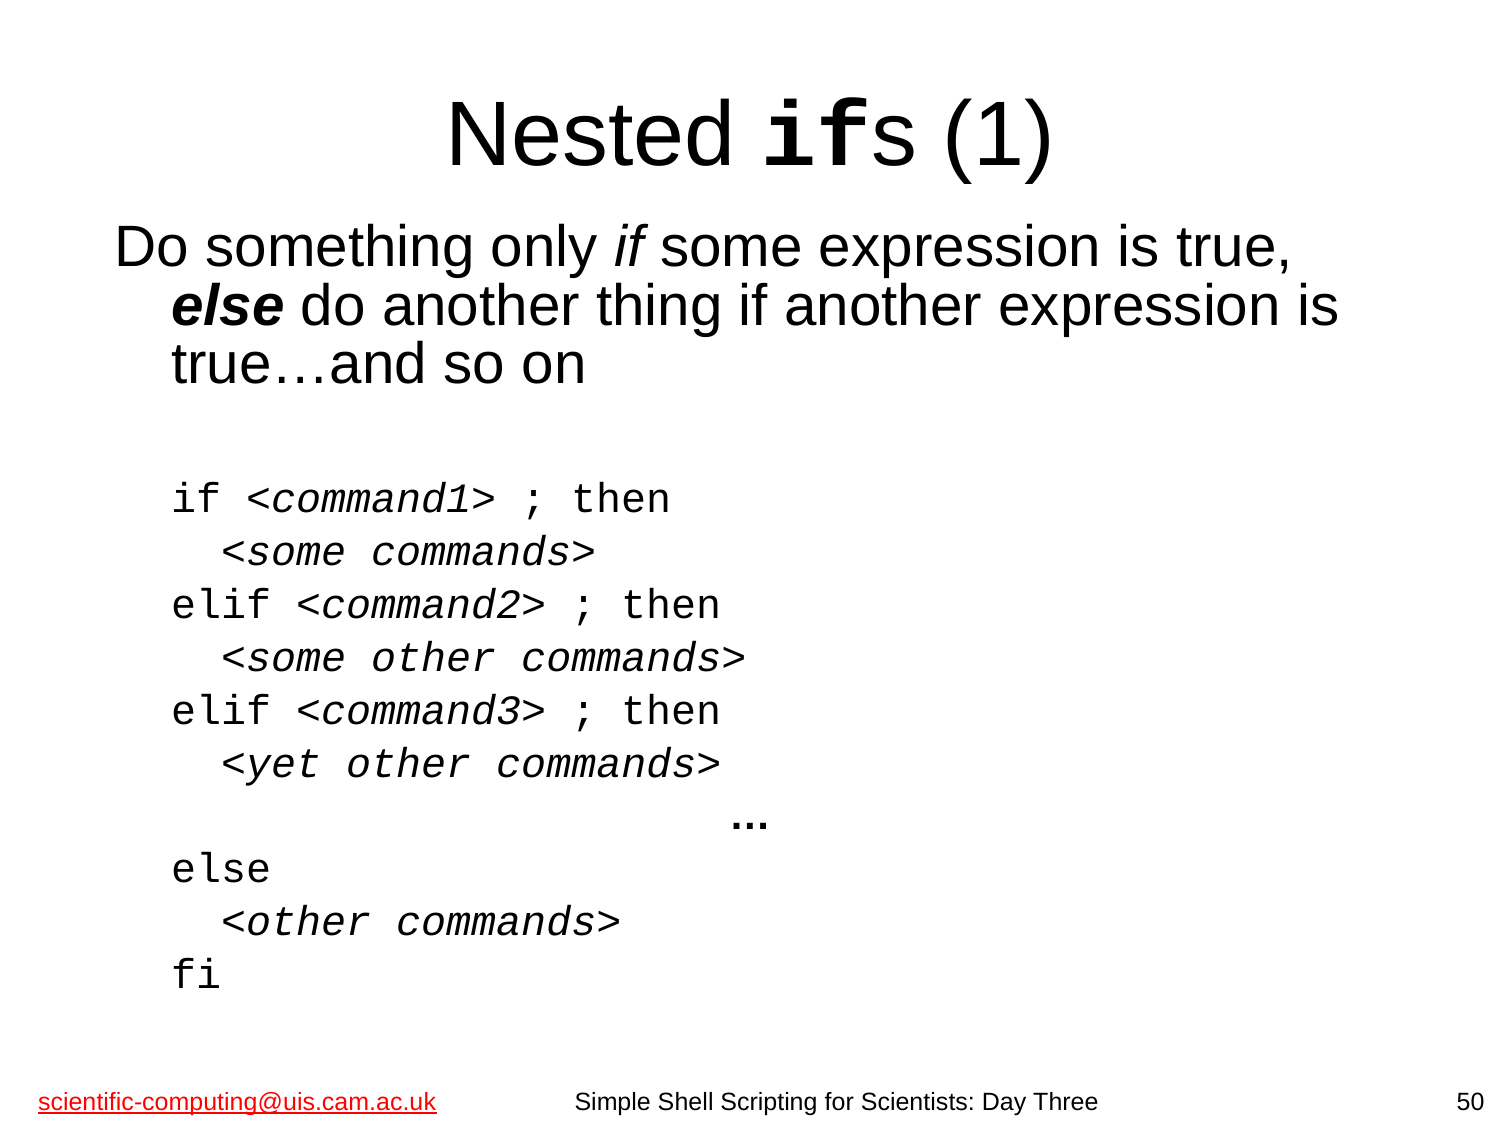

# Nested ifs (1)
Do something only if some expression is true, else do another thing if another expression is true…and so on
	if <command1> ; then
	 <some commands>
	elif <command2> ; then
	 <some other commands>
	elif <command3> ; then
	 <yet other commands>
…
	else
	 <other commands>
	fi
escience-support@ucs.cam.ac.uk	Simple Shell Scripting for Scientists: Day Three
50